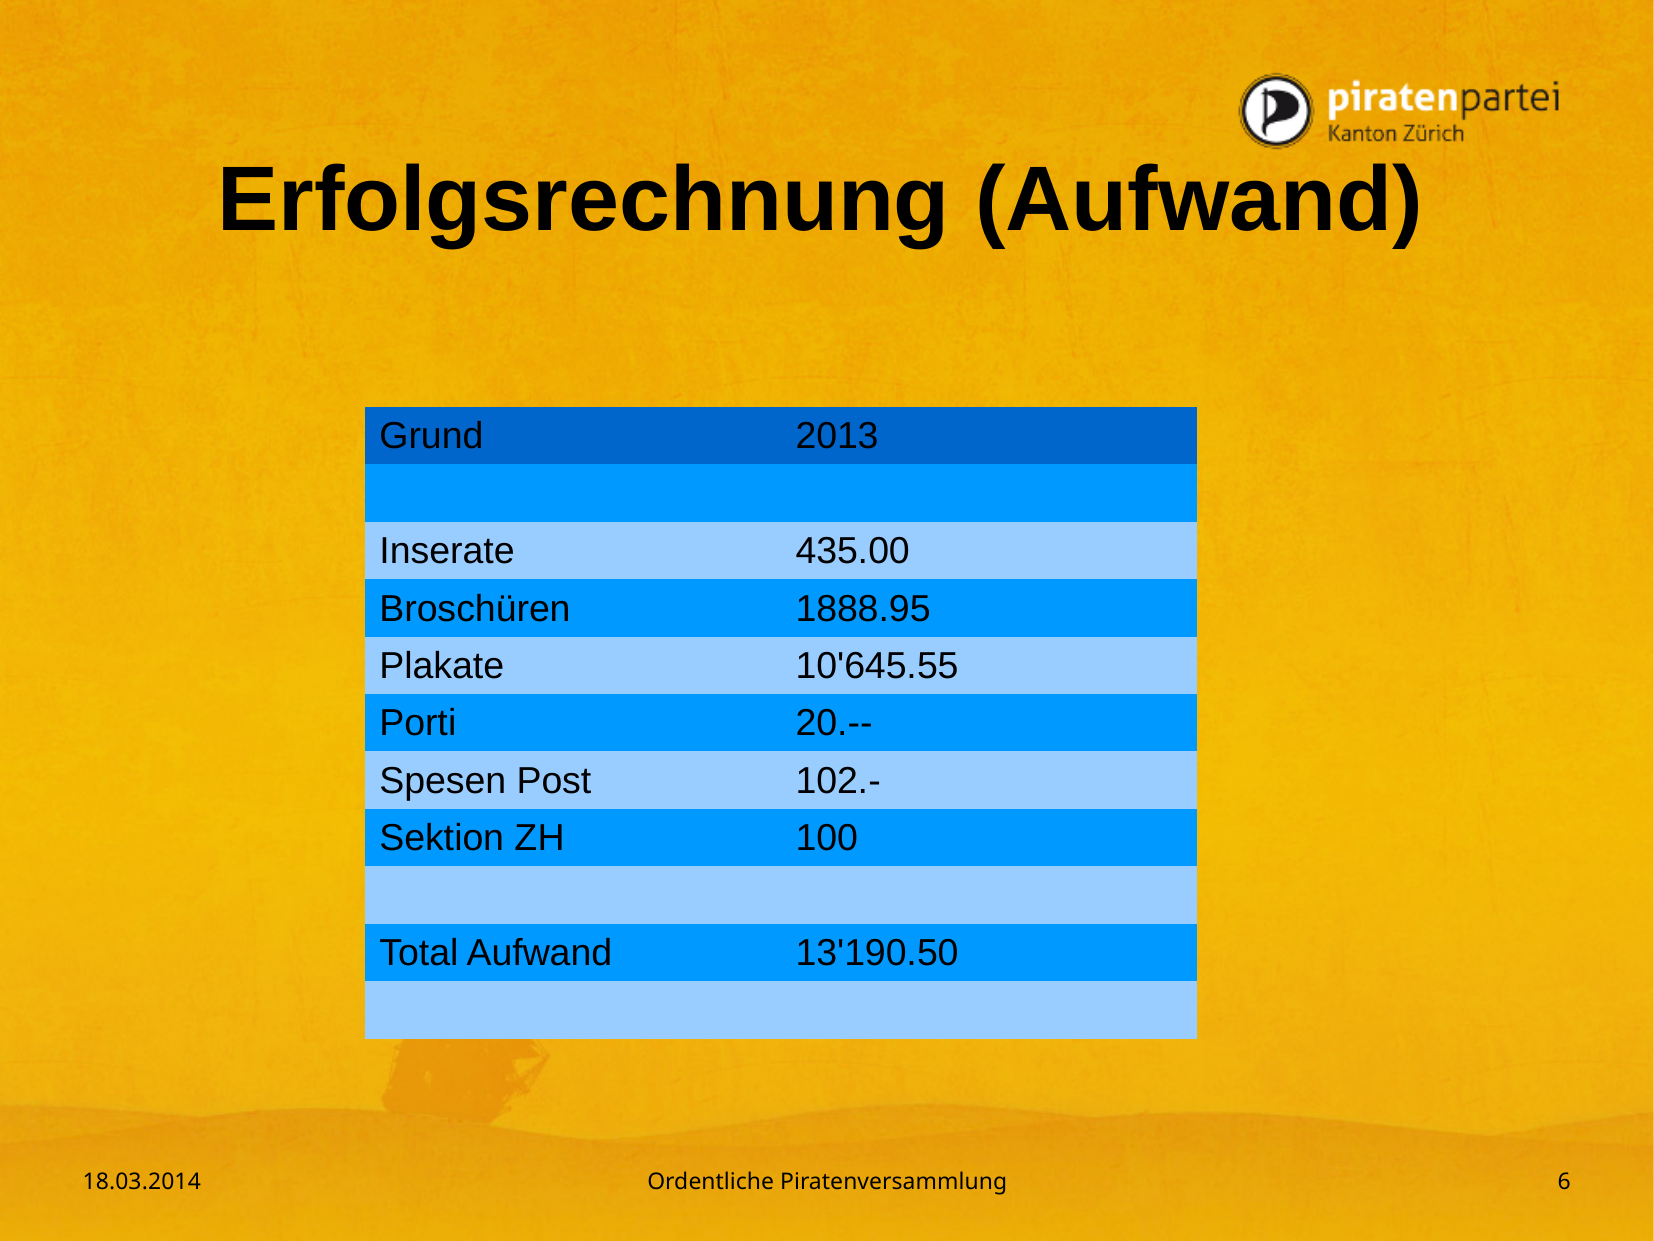

# Erfolgsrechnung (Aufwand)
| Grund | 2013 |
| --- | --- |
| | |
| Inserate | 435.00 |
| Broschüren | 1888.95 |
| Plakate | 10'645.55 |
| Porti | 20.-- |
| Spesen Post | 102.- |
| Sektion ZH | 100 |
| | |
| Total Aufwand | 13'190.50 |
| | |
2010-10-21
Gründungsversammlung Piratenpartei Zürich
6